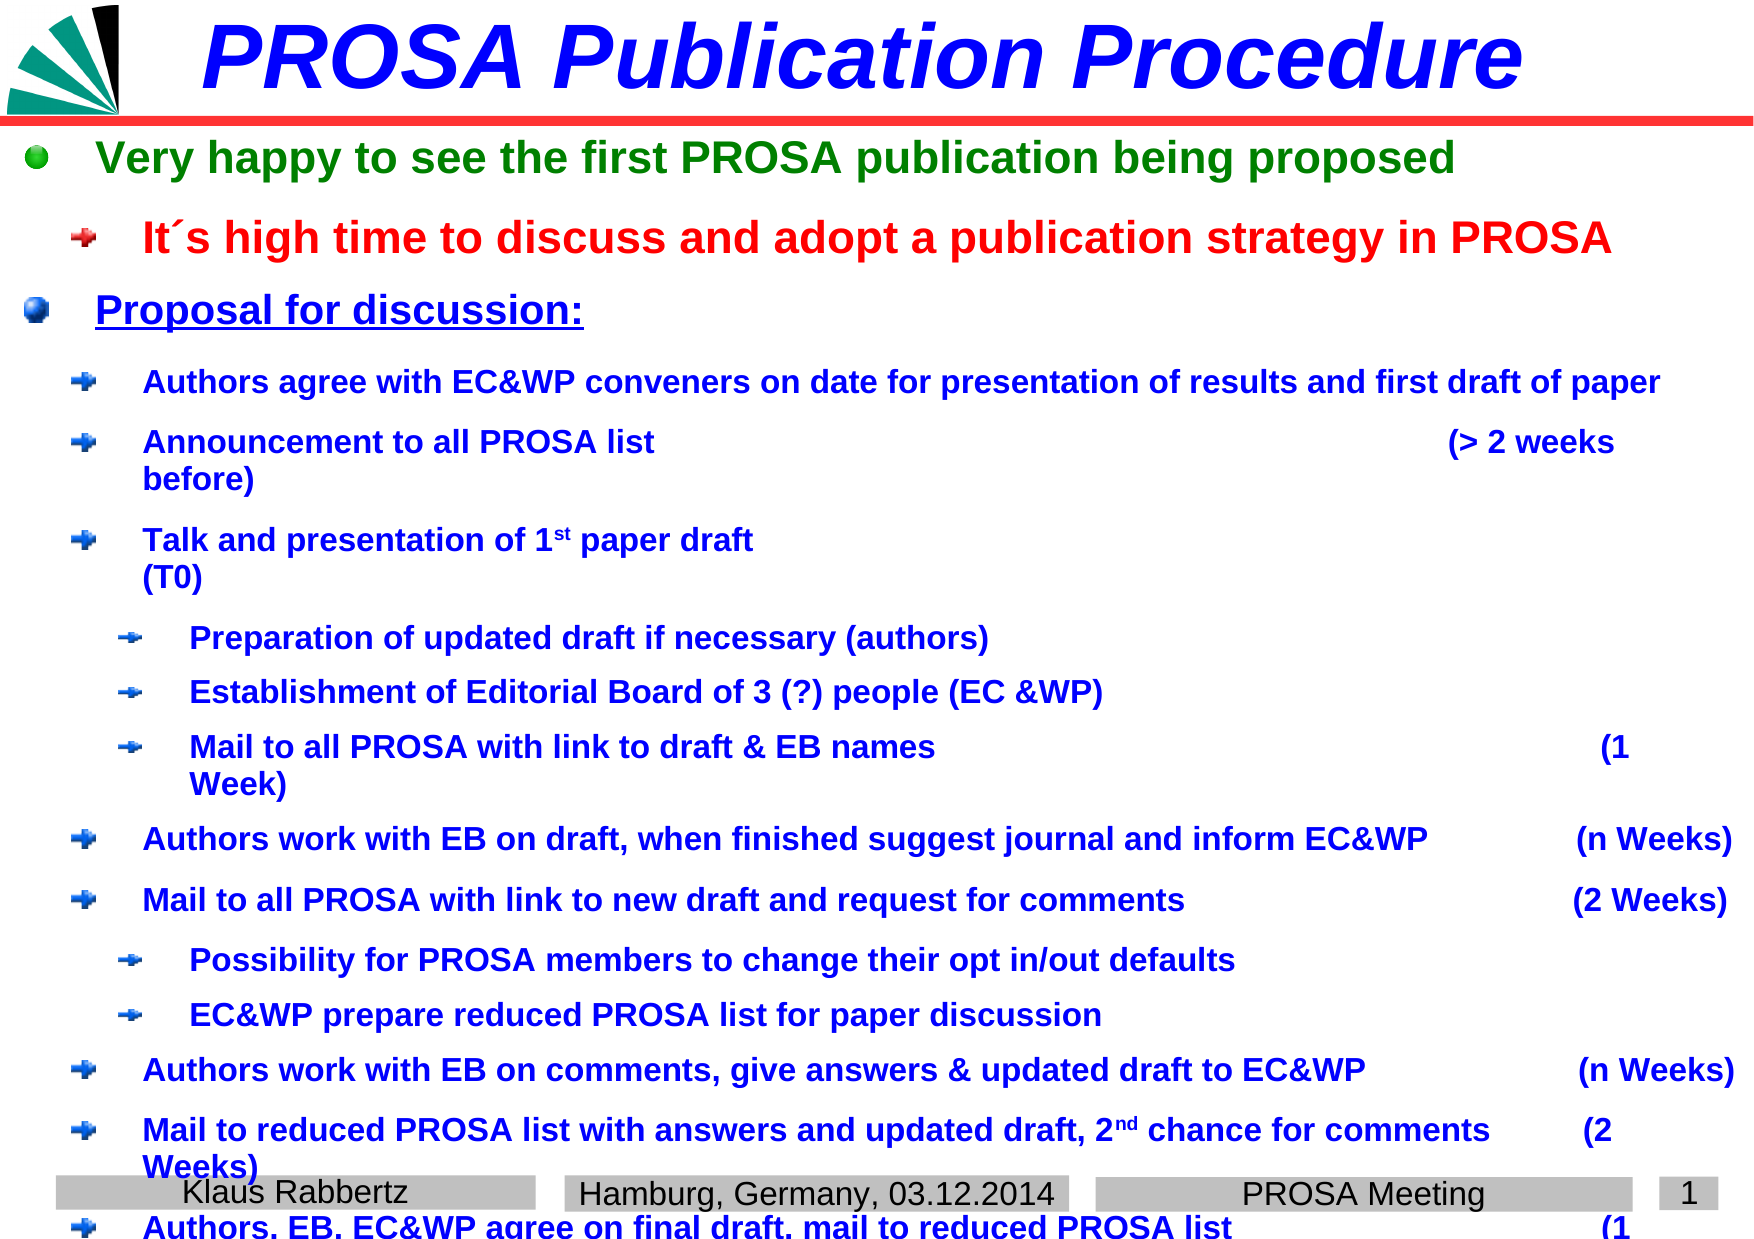

# PROSA Publication Procedure
Very happy to see the first PROSA publication being proposed
It´s high time to discuss and adopt a publication strategy in PROSA
Proposal for discussion:
Authors agree with EC&WP conveners on date for presentation of results and first draft of paper
Announcement to all PROSA list (> 2 weeks before)
Talk and presentation of 1st paper draft (T0)
Preparation of updated draft if necessary (authors)
Establishment of Editorial Board of 3 (?) people (EC &WP)
Mail to all PROSA with link to draft & EB names (1 Week)
Authors work with EB on draft, when finished suggest journal and inform EC&WP (n Weeks)
Mail to all PROSA with link to new draft and request for comments (2 Weeks)
Possibility for PROSA members to change their opt in/out defaults
EC&WP prepare reduced PROSA list for paper discussion
Authors work with EB on comments, give answers & updated draft to EC&WP (n Weeks)
Mail to reduced PROSA list with answers and updated draft, 2nd chance for comments (2 Weeks)
Authors, EB, EC&WP agree on final draft, mail to reduced PROSA list (1 Week)
Submission to arXiv & journal